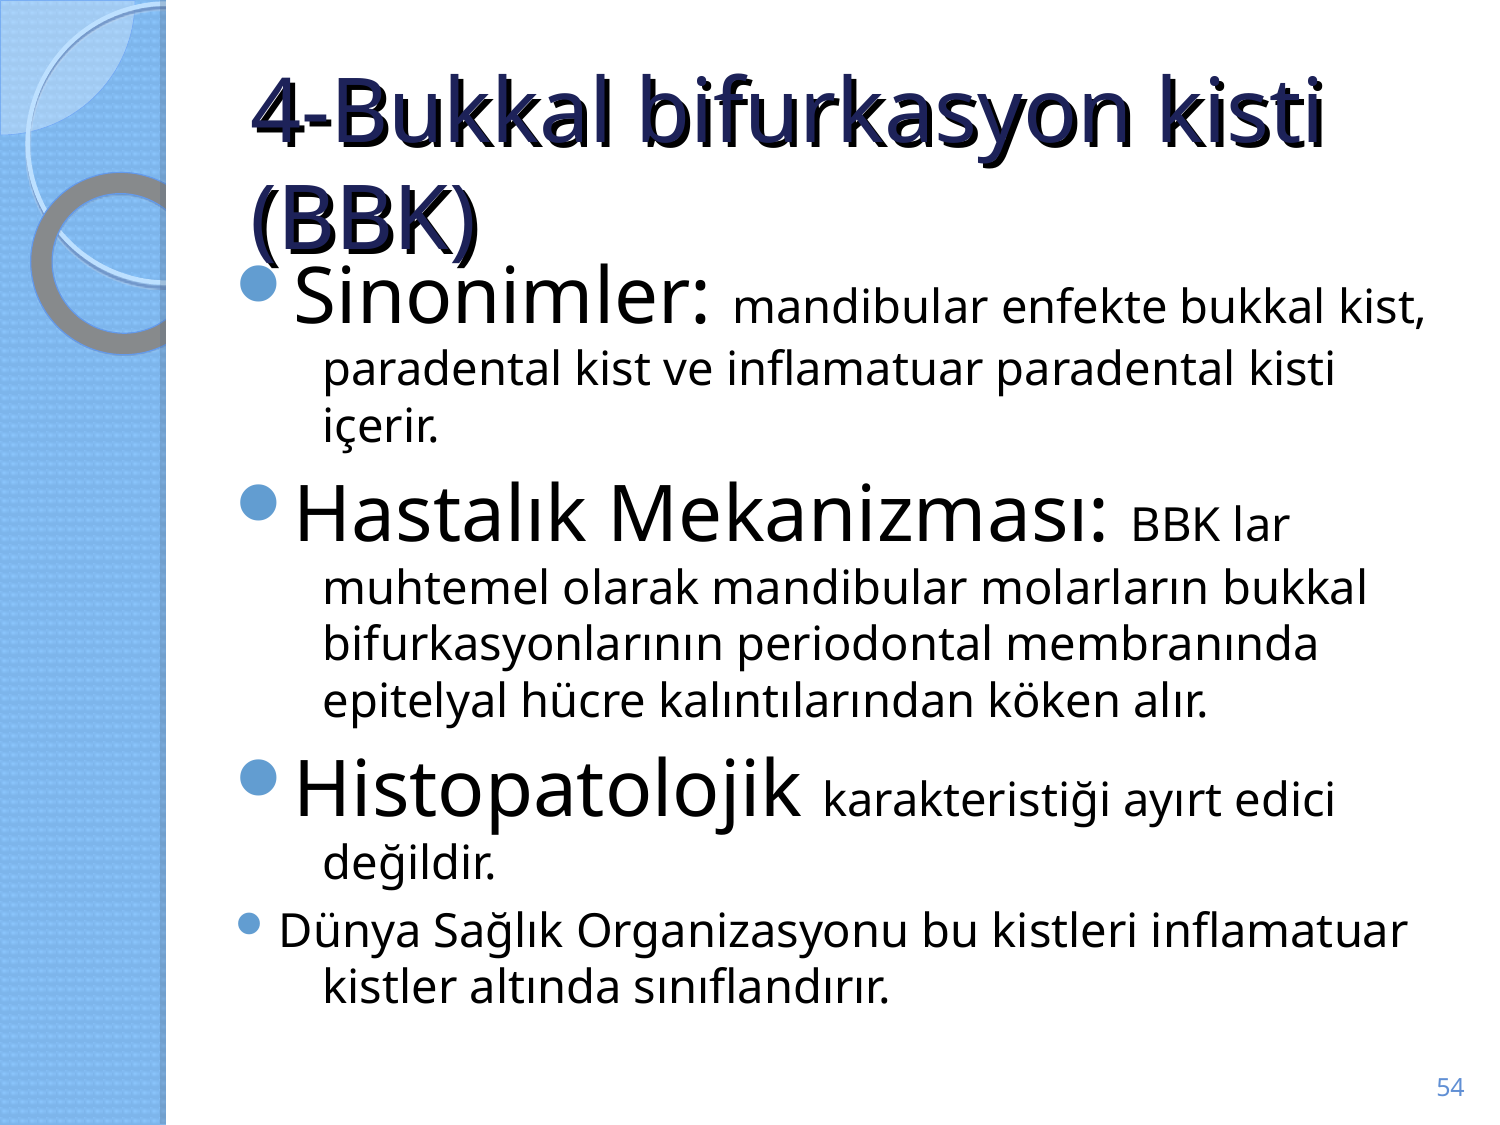

# 4-Bukkal bifurkasyon kisti (BBK)
Sinonimler: mandibular enfekte bukkal kist, paradental kist ve inflamatuar paradental kisti içerir.
Hastalık Mekanizması: BBK lar muhtemel olarak mandibular molarların bukkal bifurkasyonlarının periodontal membranında epitelyal hücre kalıntılarından köken alır.
Histopatolojik karakteristiği ayırt edici değildir.
Dünya Sağlık Organizasyonu bu kistleri inflamatuar kistler altında sınıflandırır.